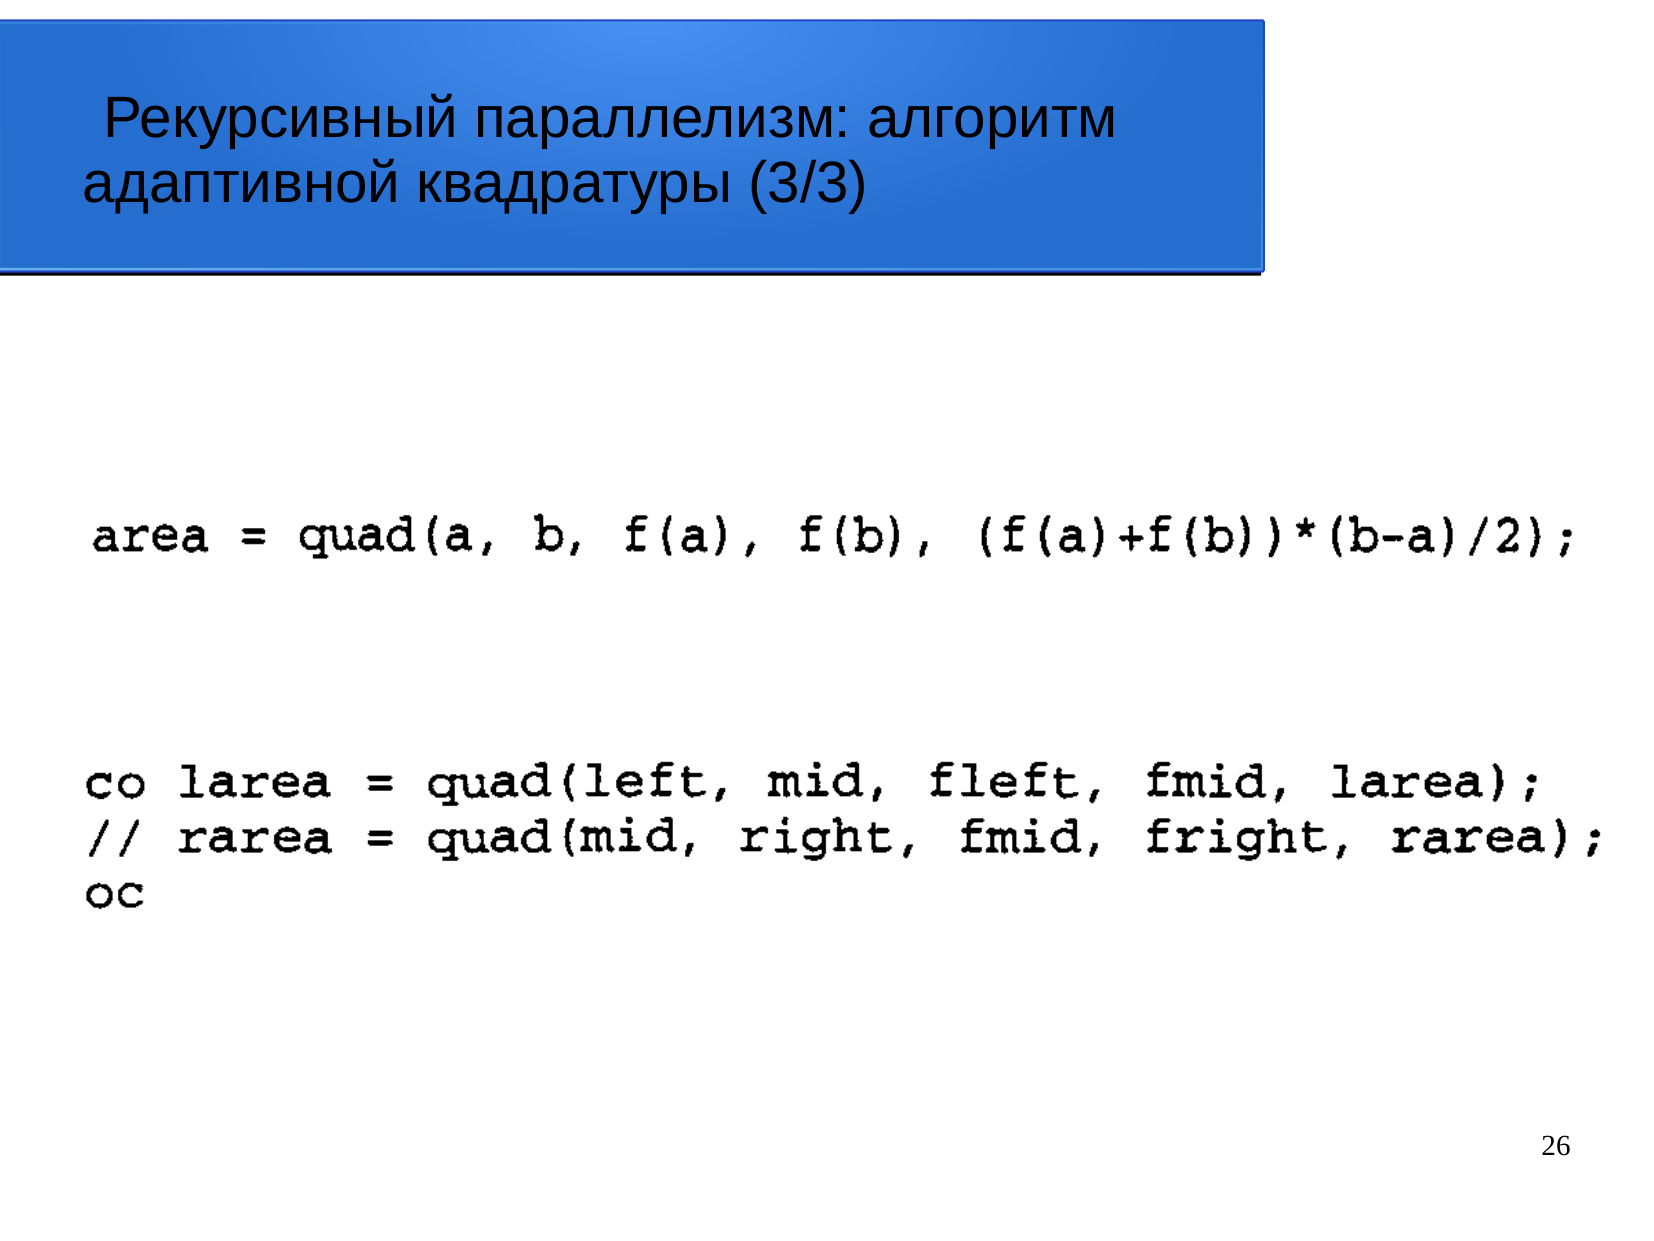

# Рекурсивный параллелизм: алгоритм адаптивной квадратуры (3/3)
26